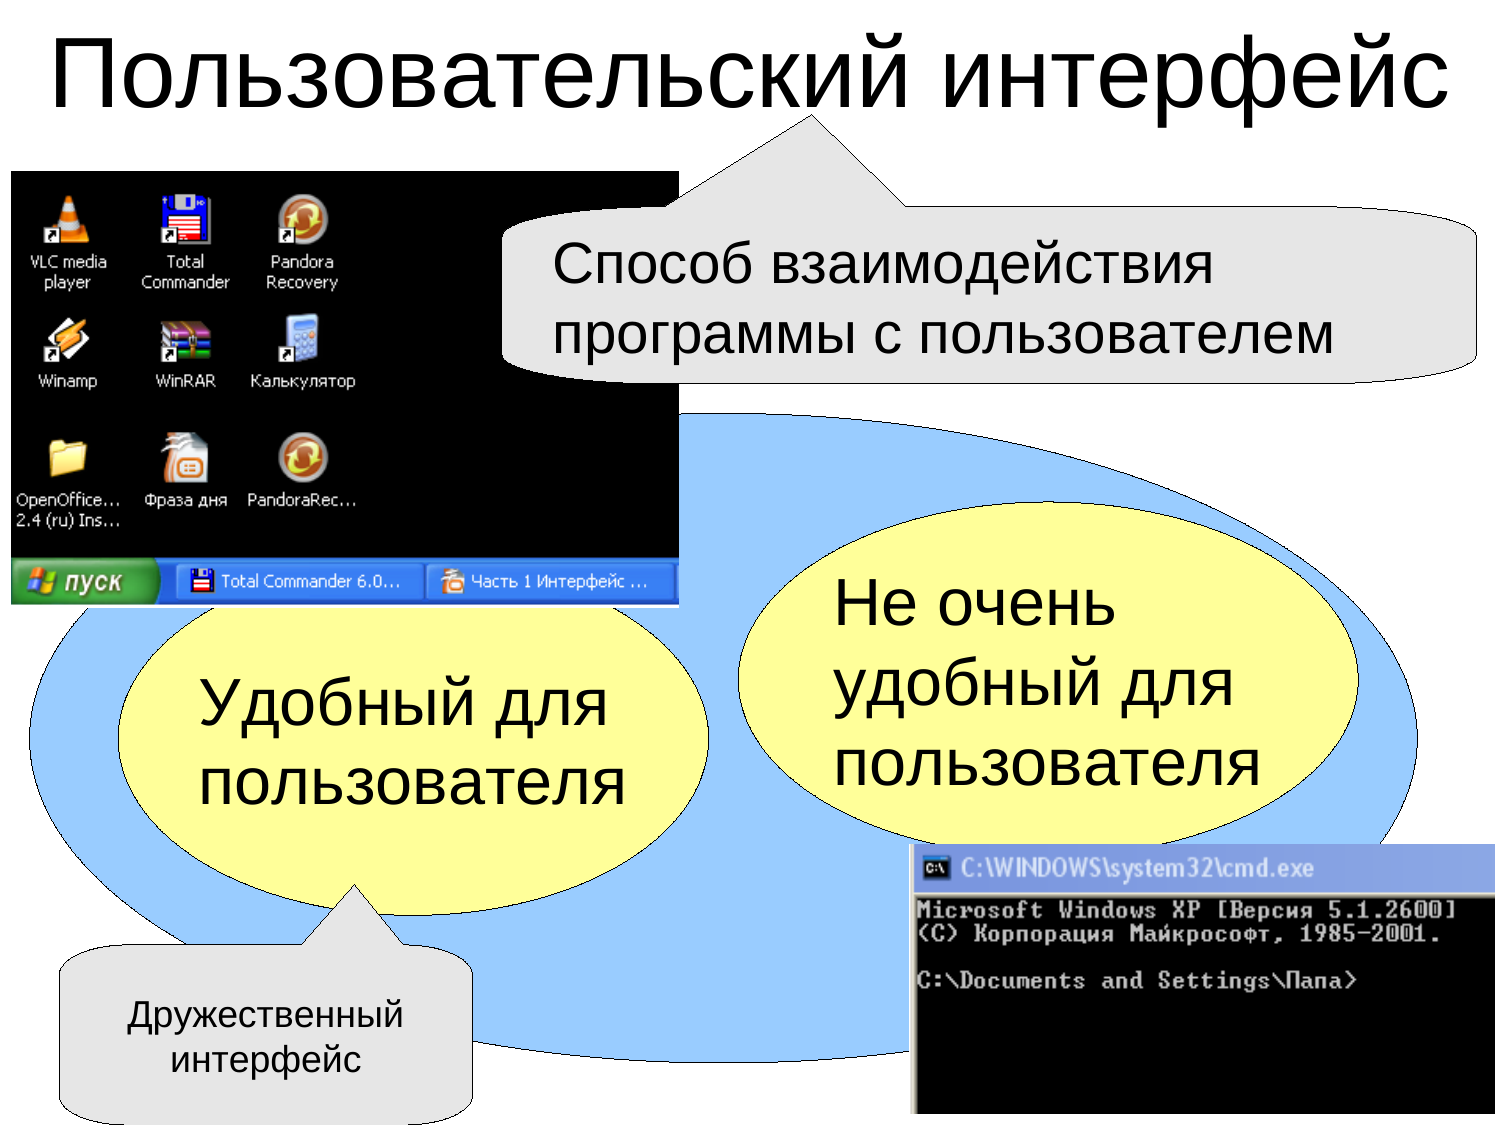

Пользовательский интерфейс
Способ взаимодействия программы с пользователем
Не очень
удобный для
пользователя
Удобный для
пользователя
Дружественный
интерфейс